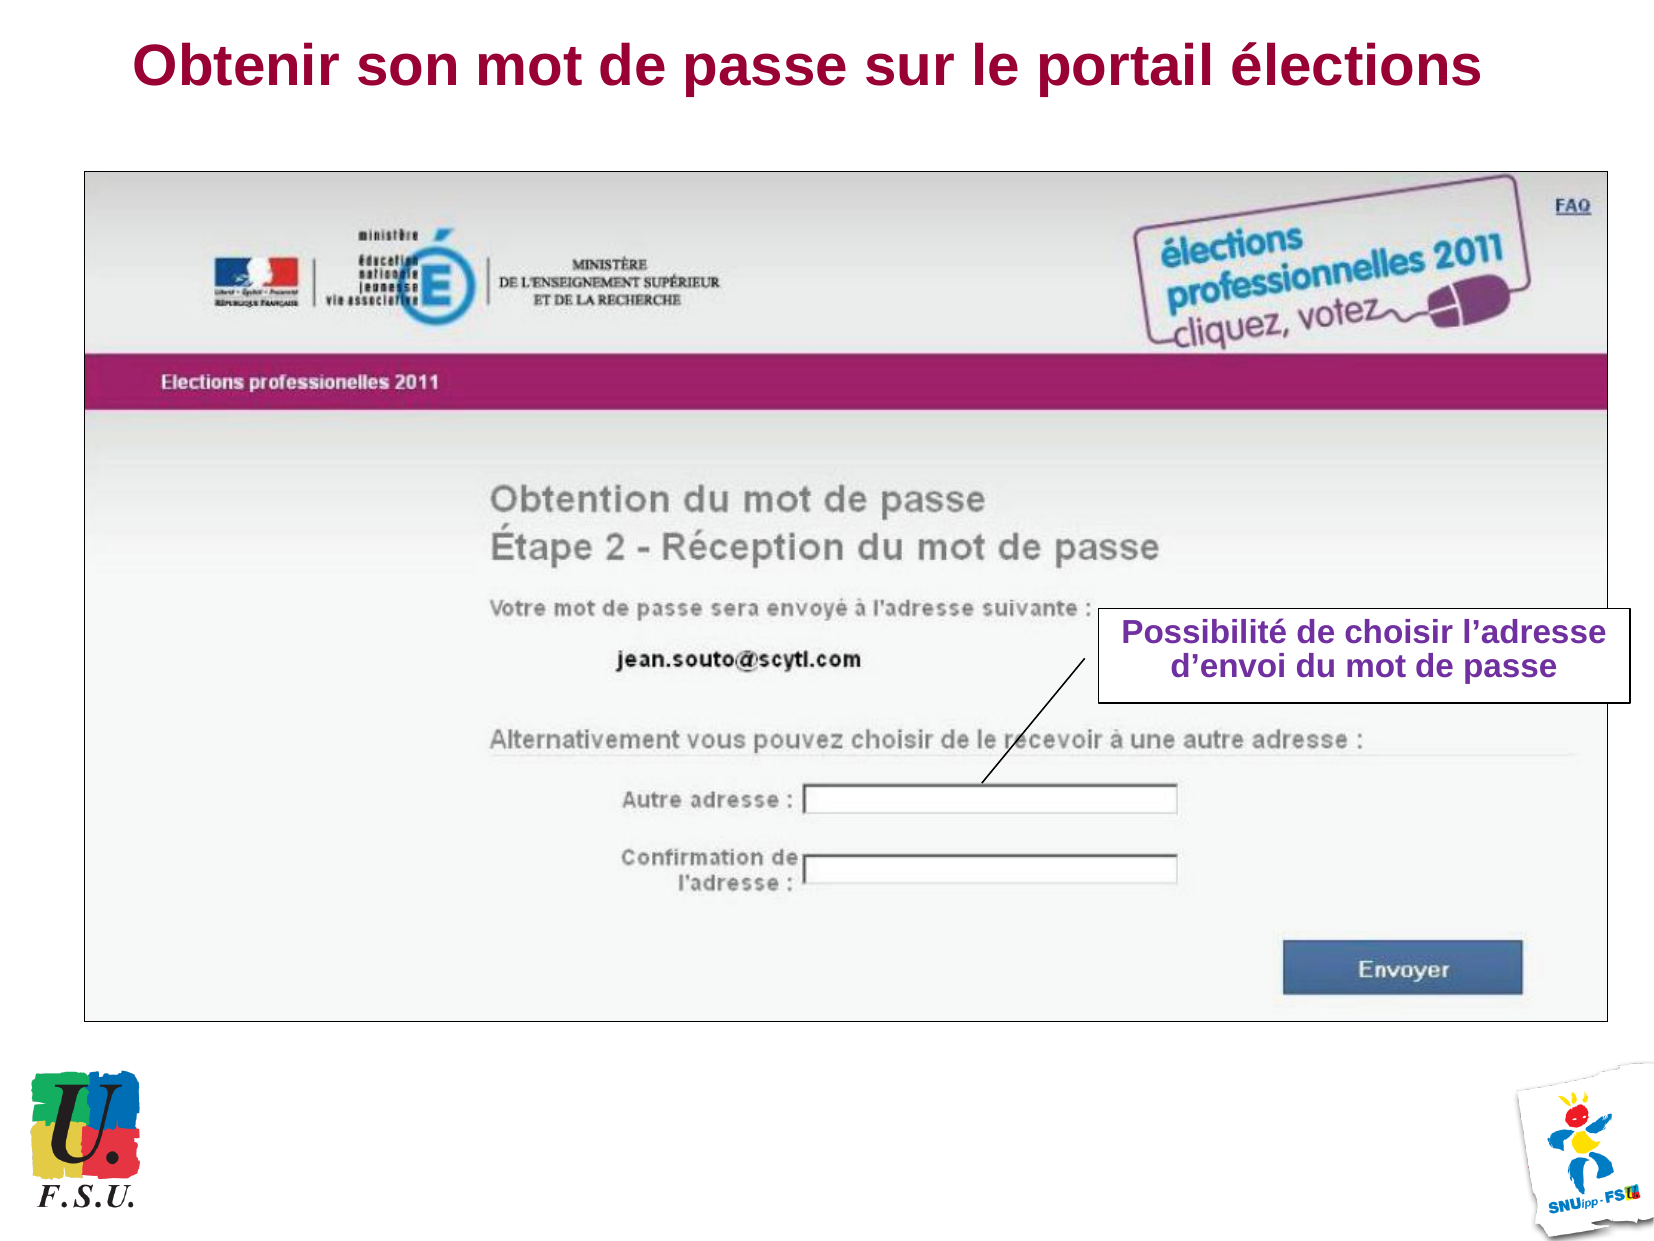

Obtenir son mot de passe sur le portail élections
Possibilité de choisir l’adresse d’envoi du mot de passe
v